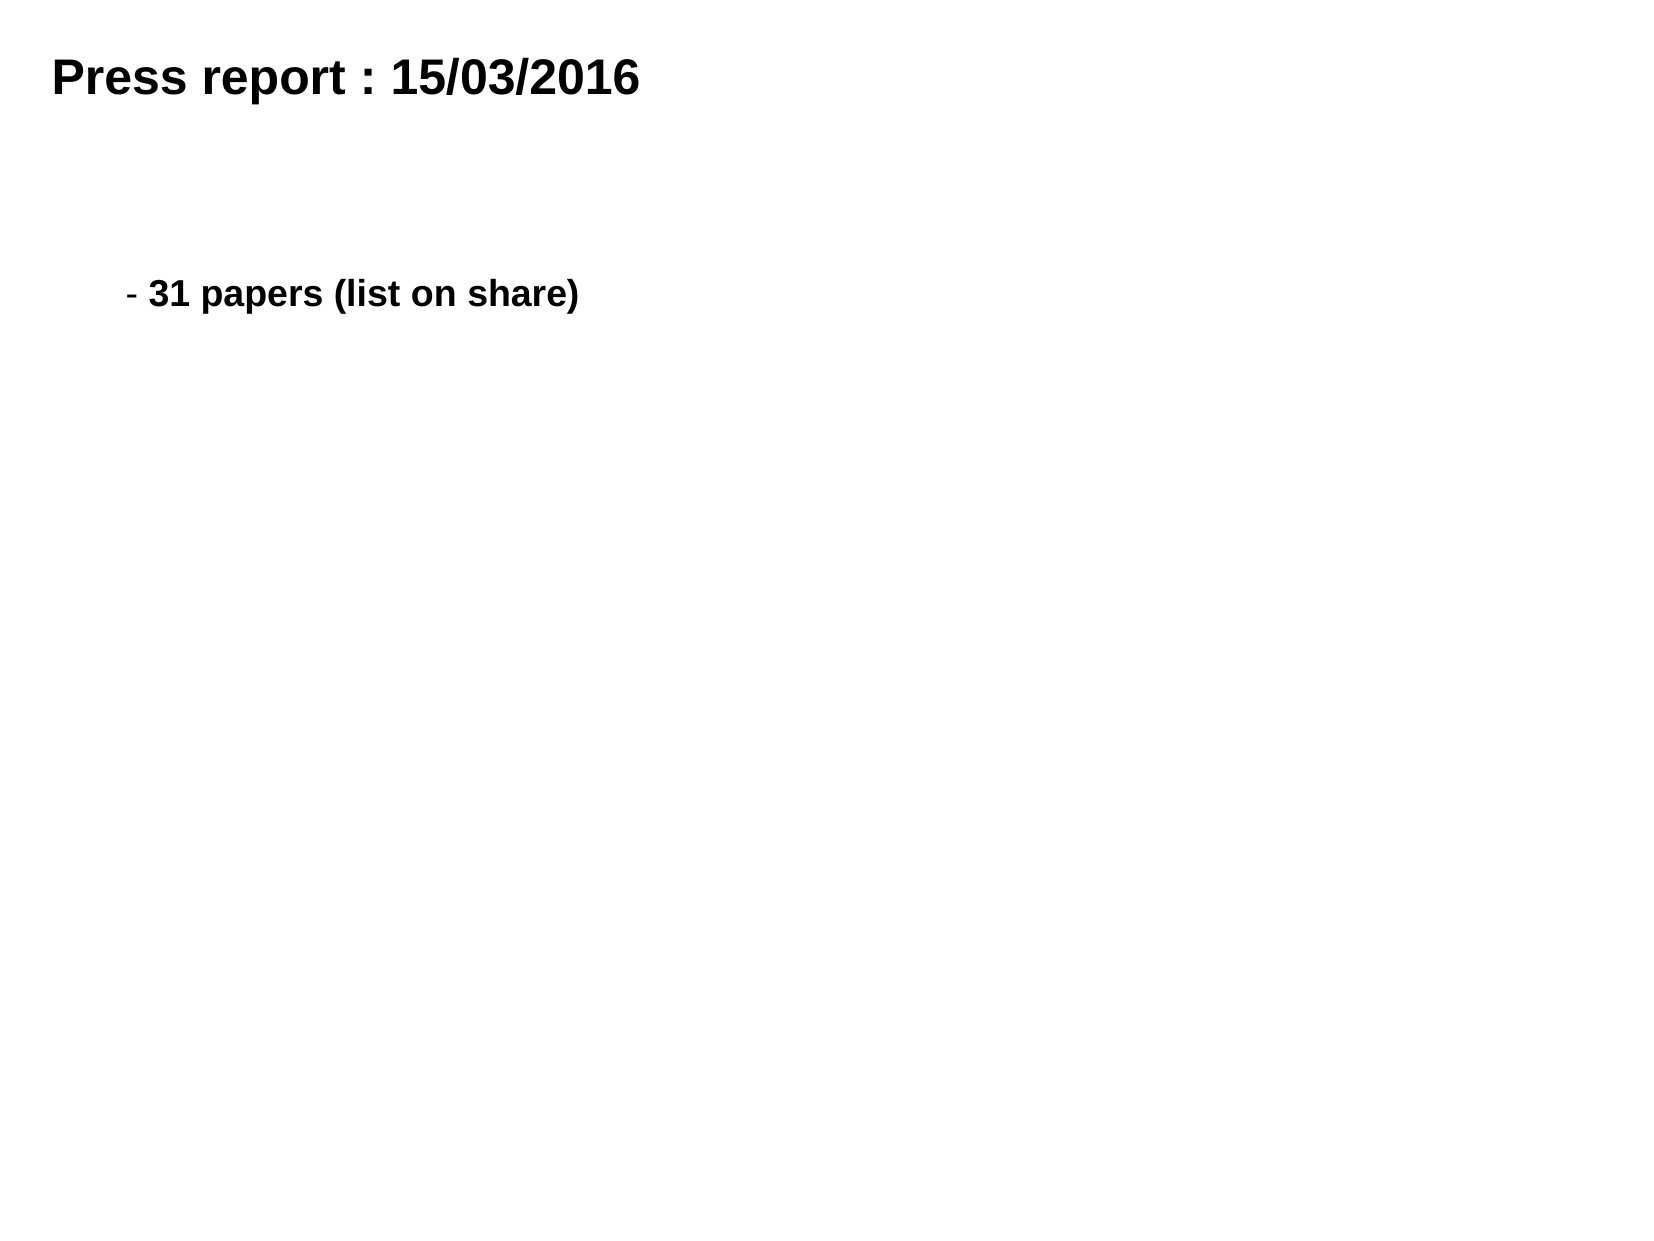

Press report : 15/03/2016
	- 31 papers (list on share)